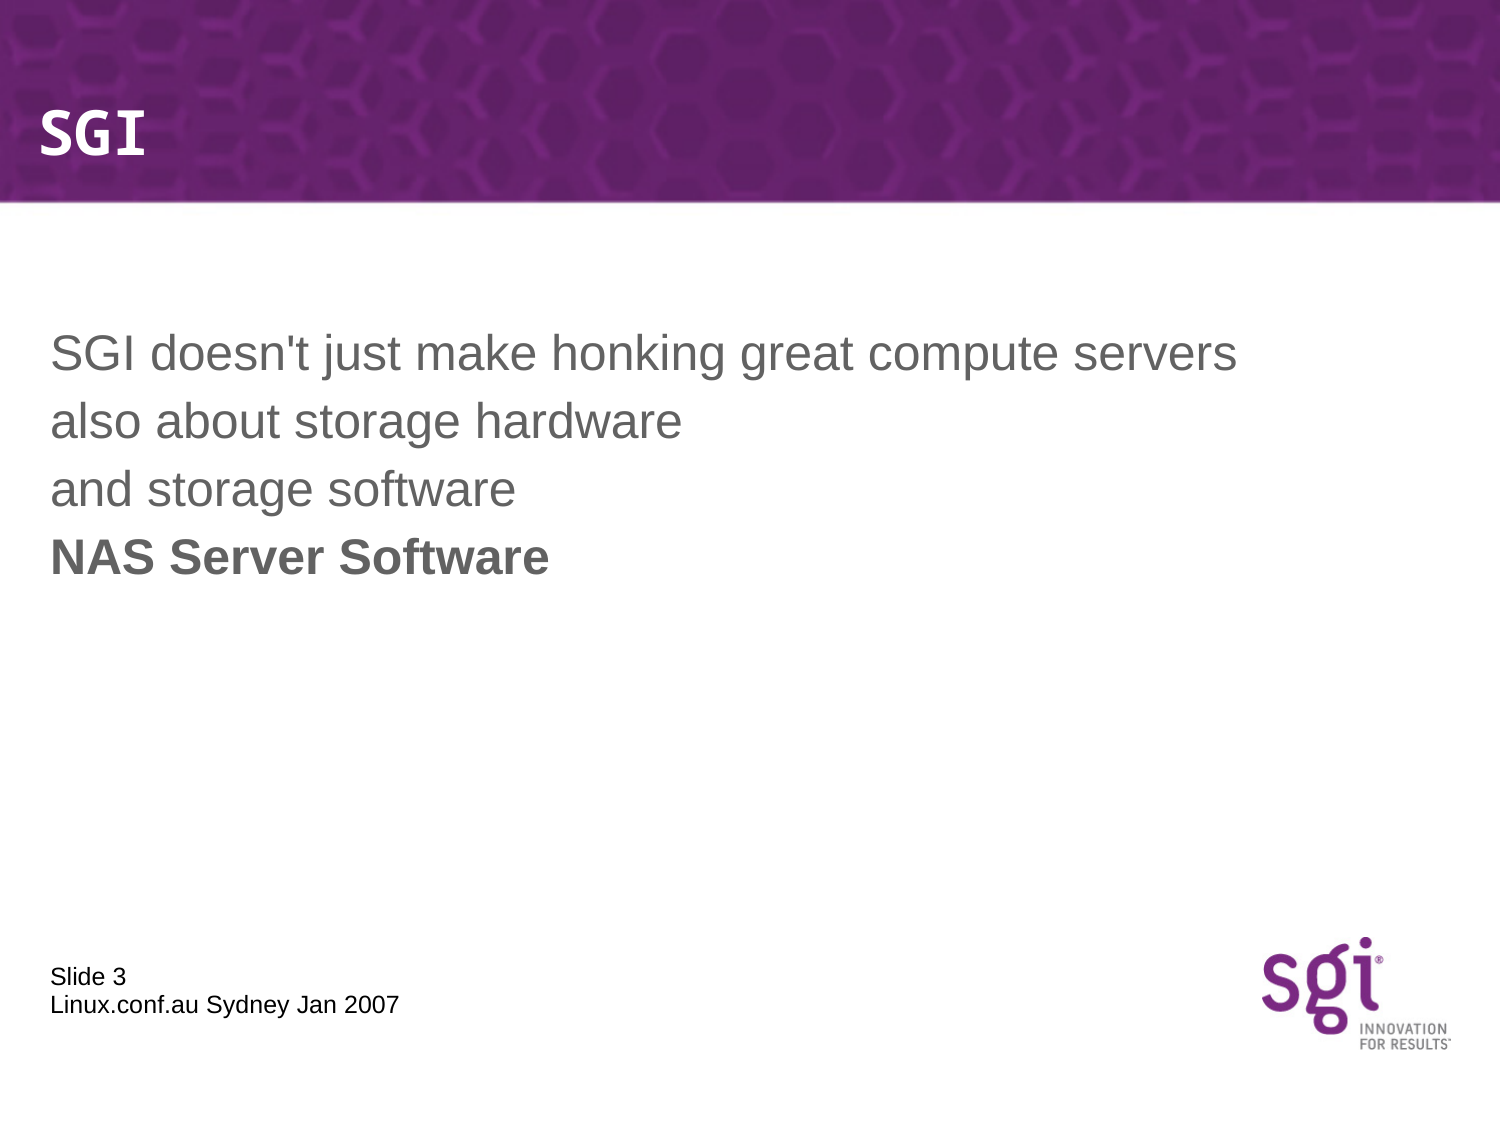

# SGI
SGI doesn't just make honking great compute servers
also about storage hardware
and storage software
NAS Server Software
3